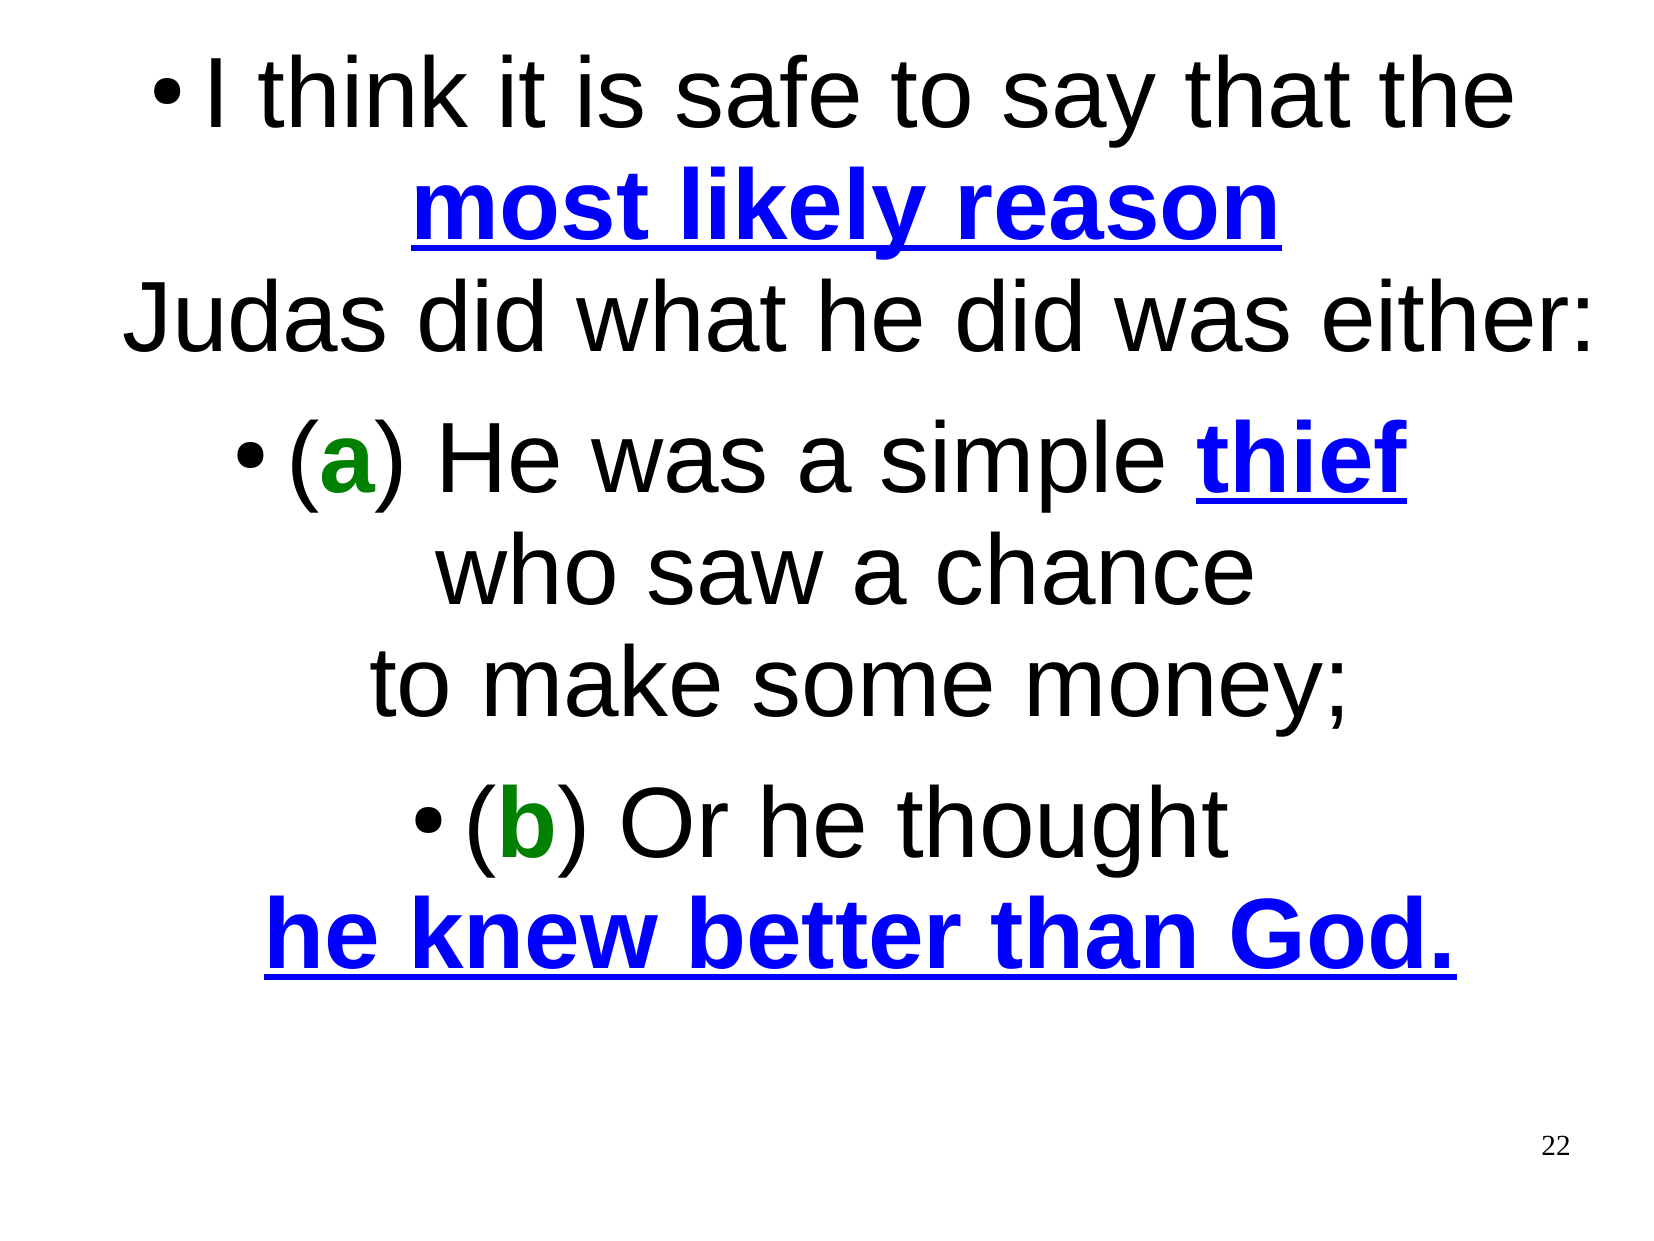

# I think it is safe to say that the most likely reason Judas did what he did was either:
(a) He was a simple thief
who saw a chance
to make some money;
(b) Or he thought
he knew better than God.
22